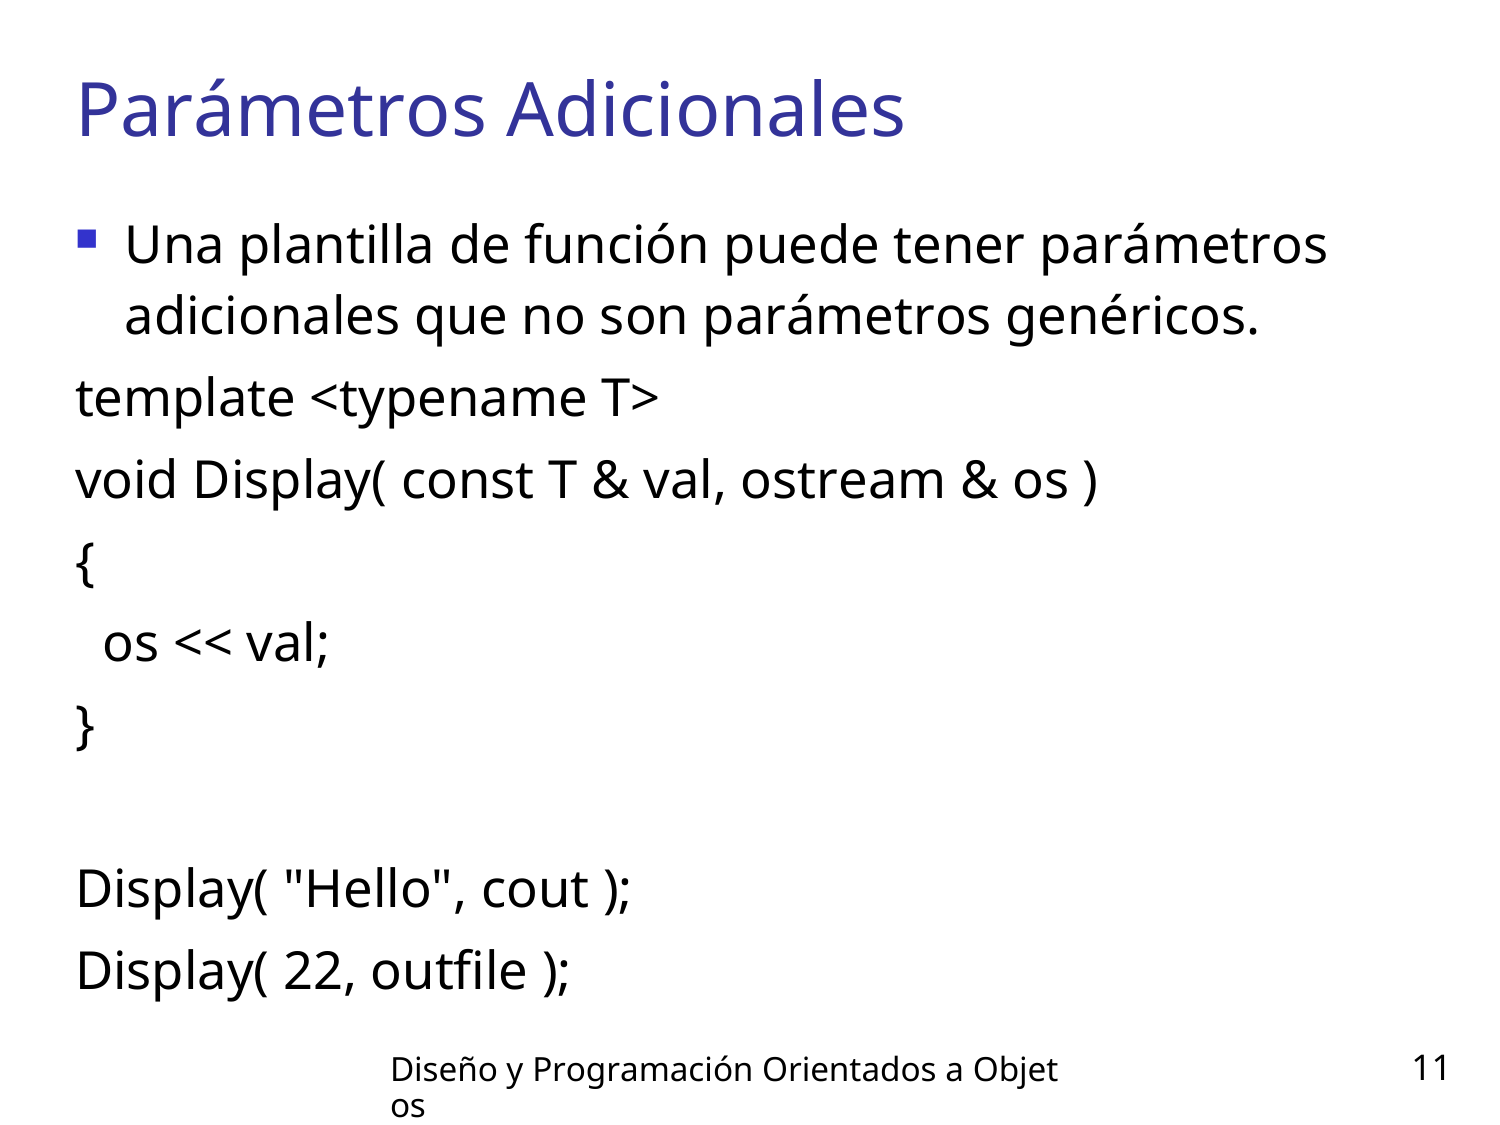

# Parámetros Adicionales
Una plantilla de función puede tener parámetros adicionales que no son parámetros genéricos.
template <typename T>
void Display( const T & val, ostream & os )
{
 os << val;
}
Display( "Hello", cout );
Display( 22, outfile );
Diseño y Programación Orientados a Objetos
11